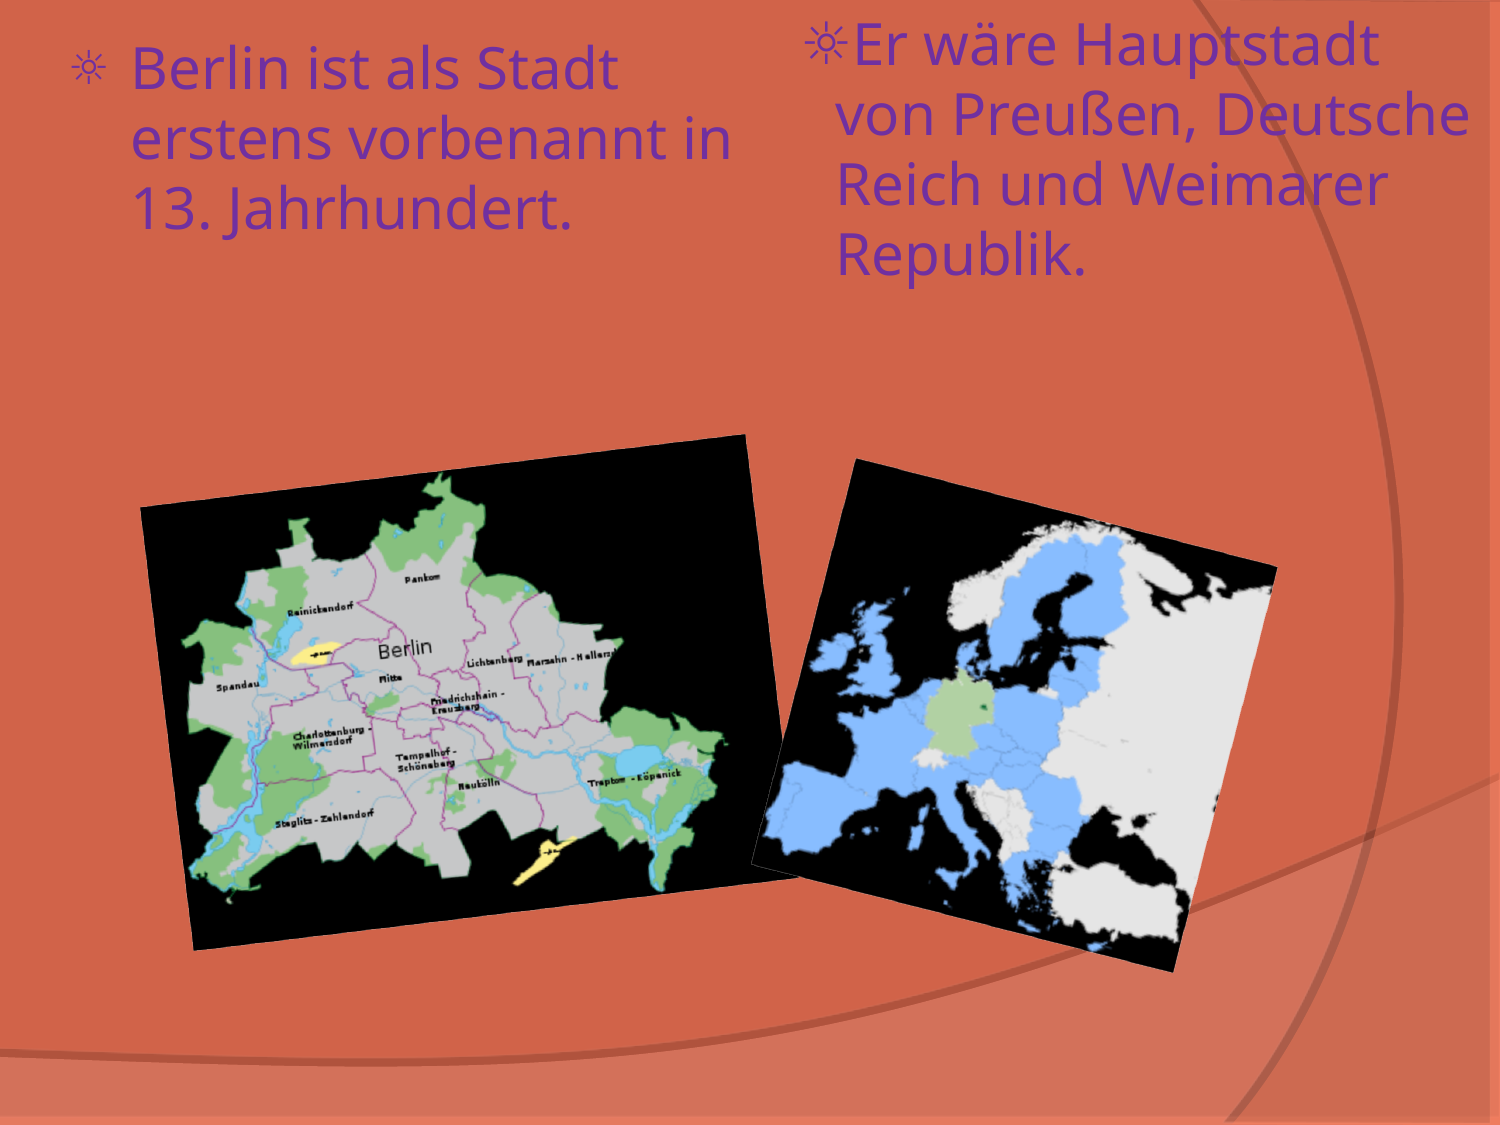

Er wäre Hauptstadt von Preußen, Deutsche Reich und Weimarer Republik.
# Berlin ist als Stadt erstens vorbenannt in 13. Jahrhundert.